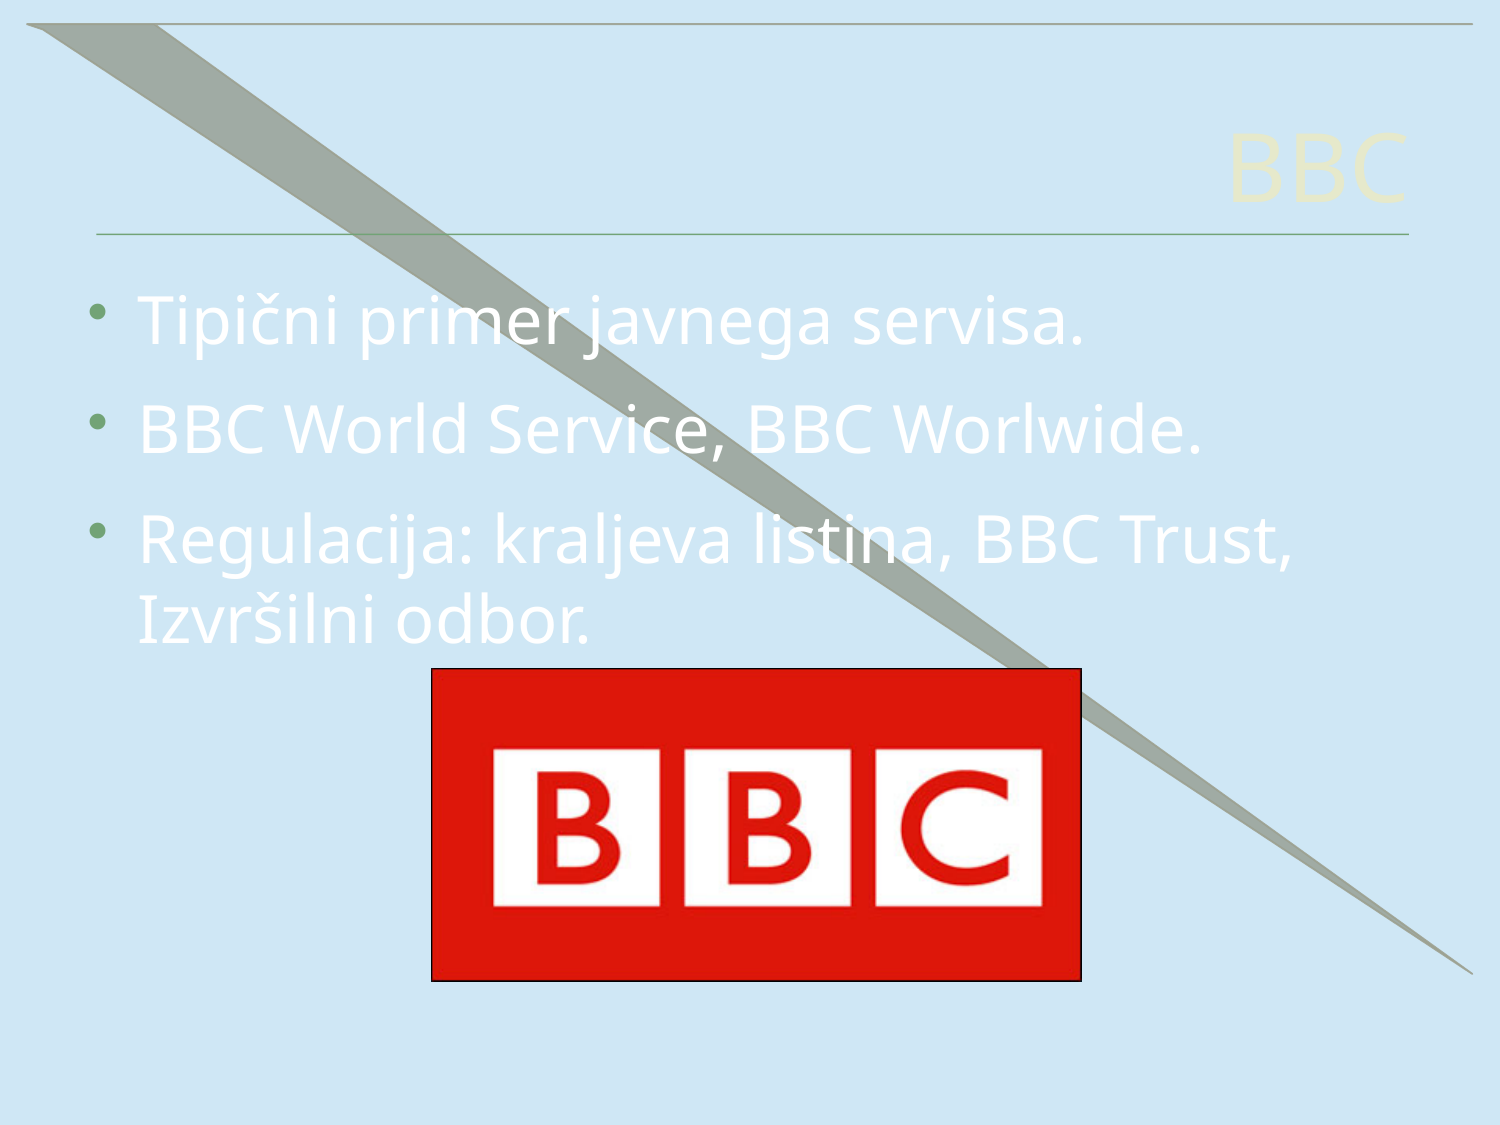

# BBC
Tipični primer javnega servisa.
BBC World Service, BBC Worlwide.
Regulacija: kraljeva listina, BBC Trust, Izvršilni odbor.